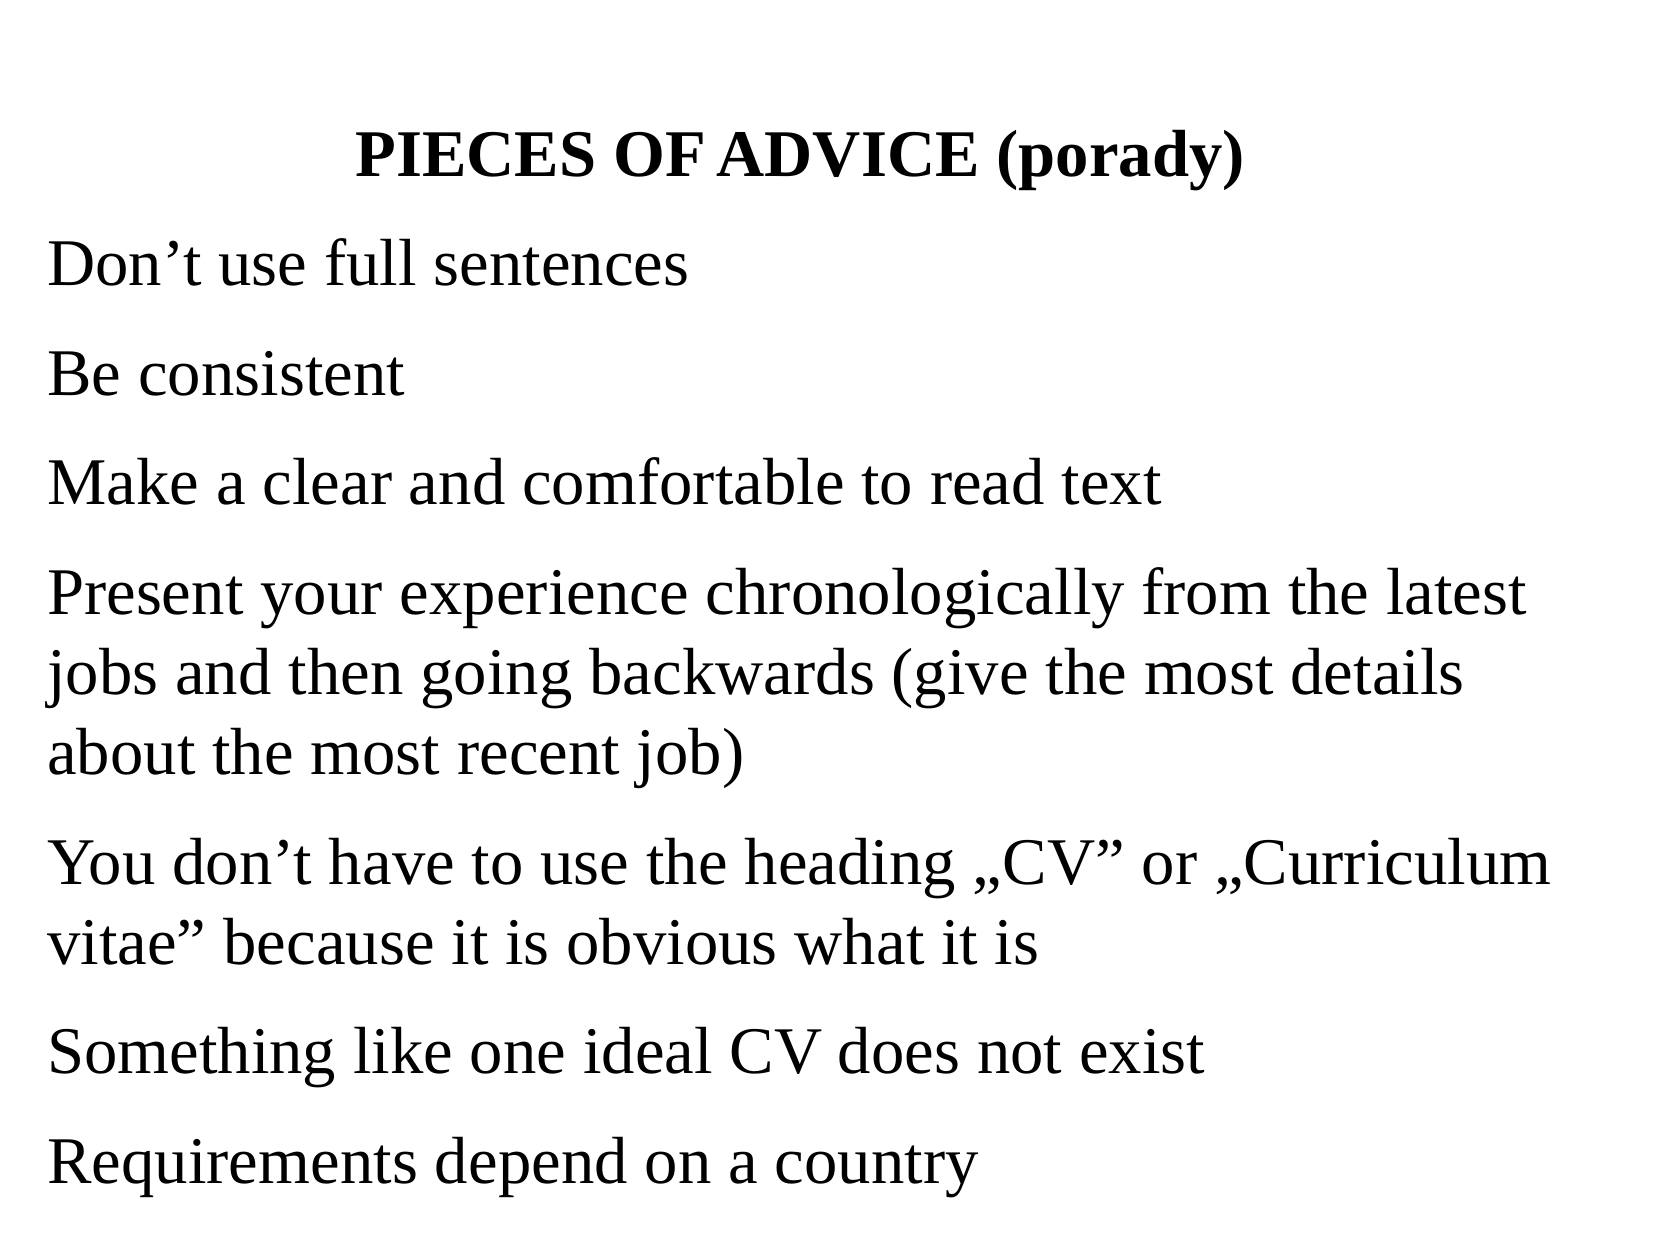

# PIECES OF ADVICE (porady)
Don’t use full sentences
Be consistent
Make a clear and comfortable to read text
Present your experience chronologically from the latest jobs and then going backwards (give the most details about the most recent job)
You don’t have to use the heading „CV” or „Curriculum vitae” because it is obvious what it is
Something like one ideal CV does not exist
Requirements depend on a country